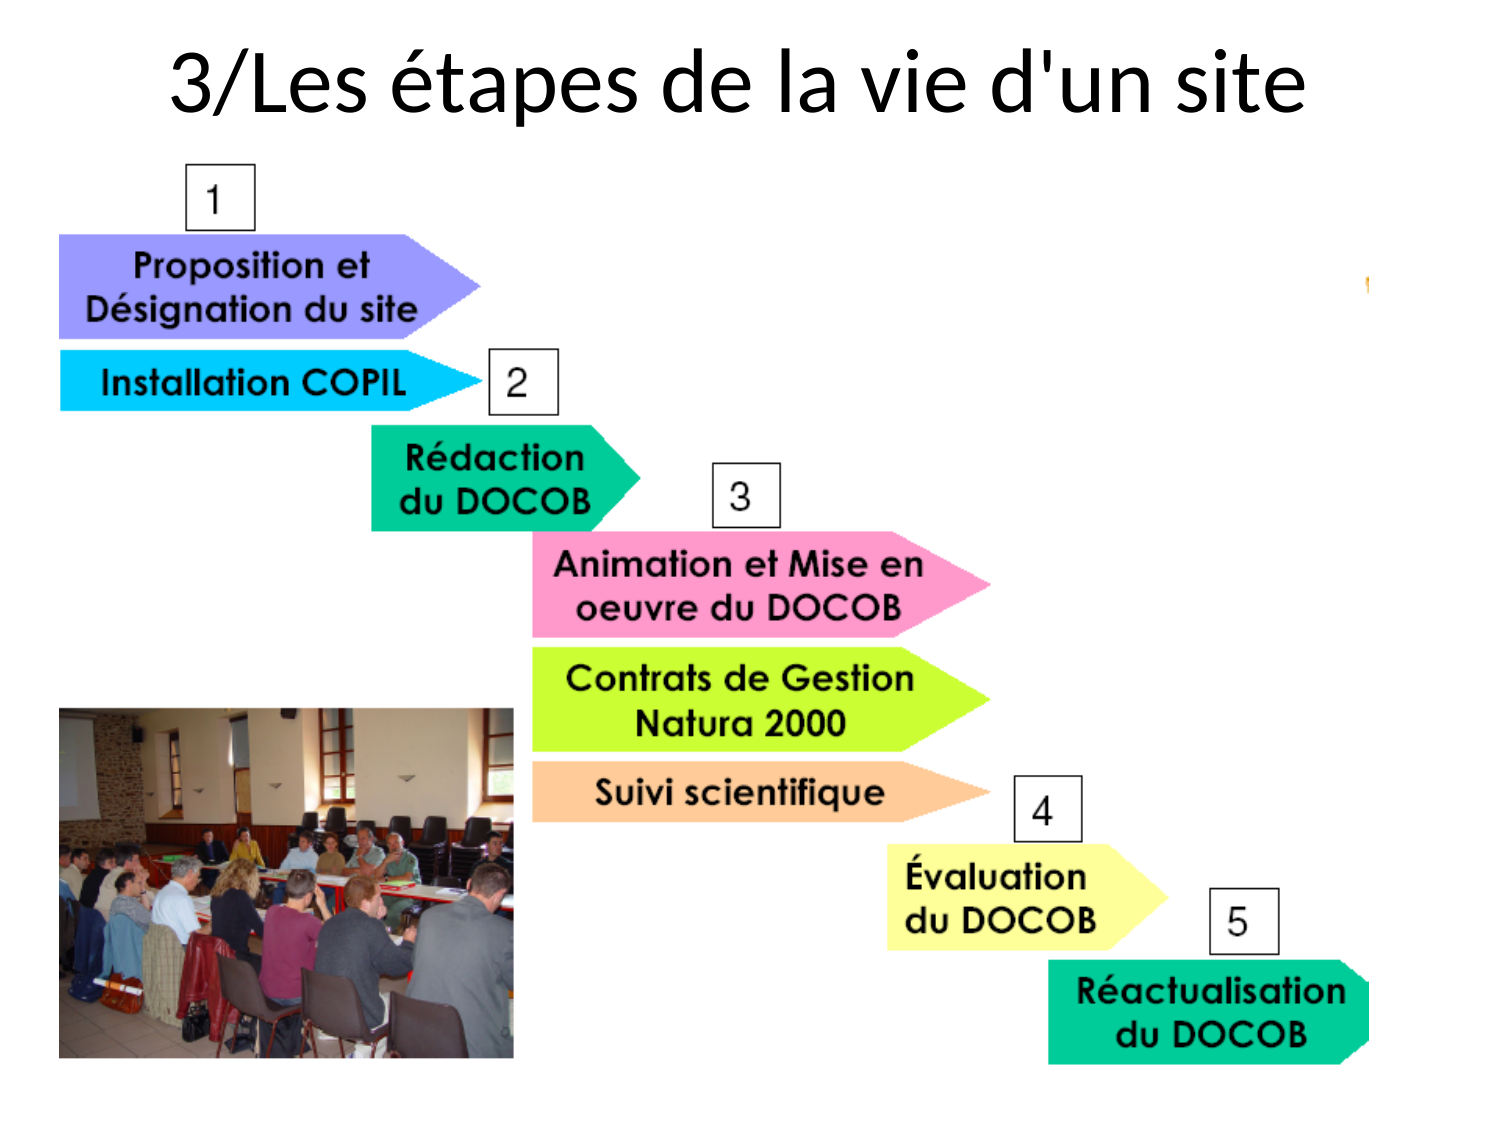

# 3/Les étapes de la vie d'un site